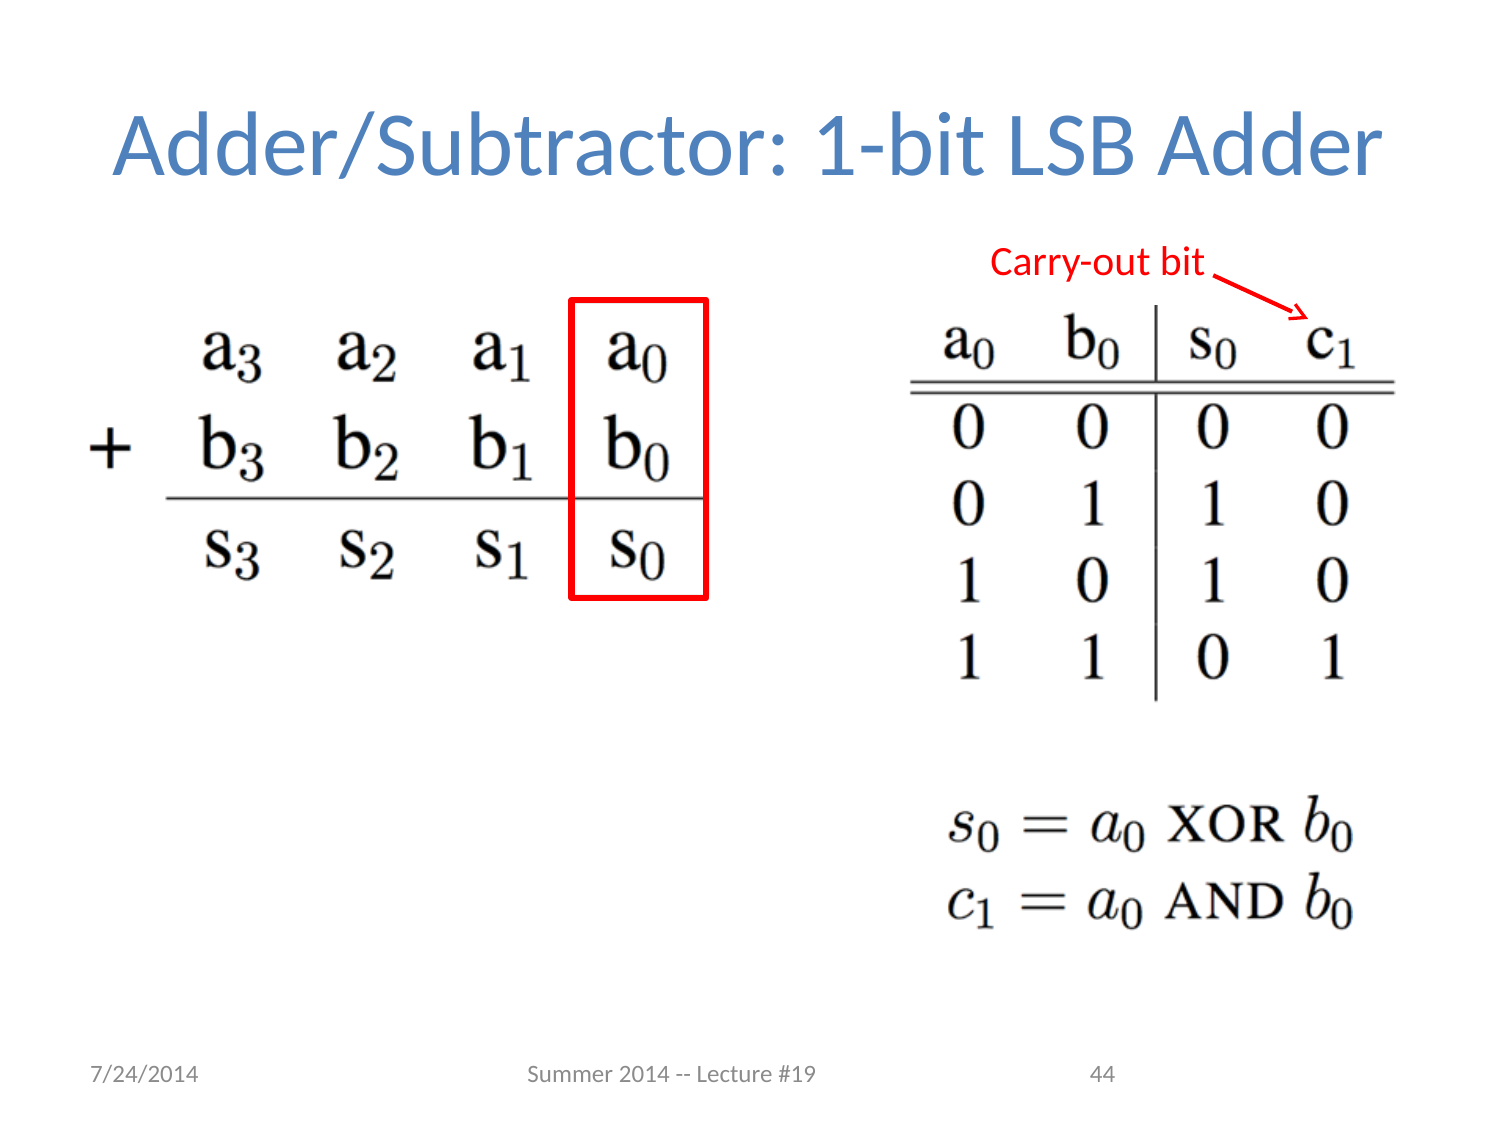

# Adder/Subtractor: 1-bit LSB Adder
Carry-out bit
7/24/2014
Summer 2014 -- Lecture #19